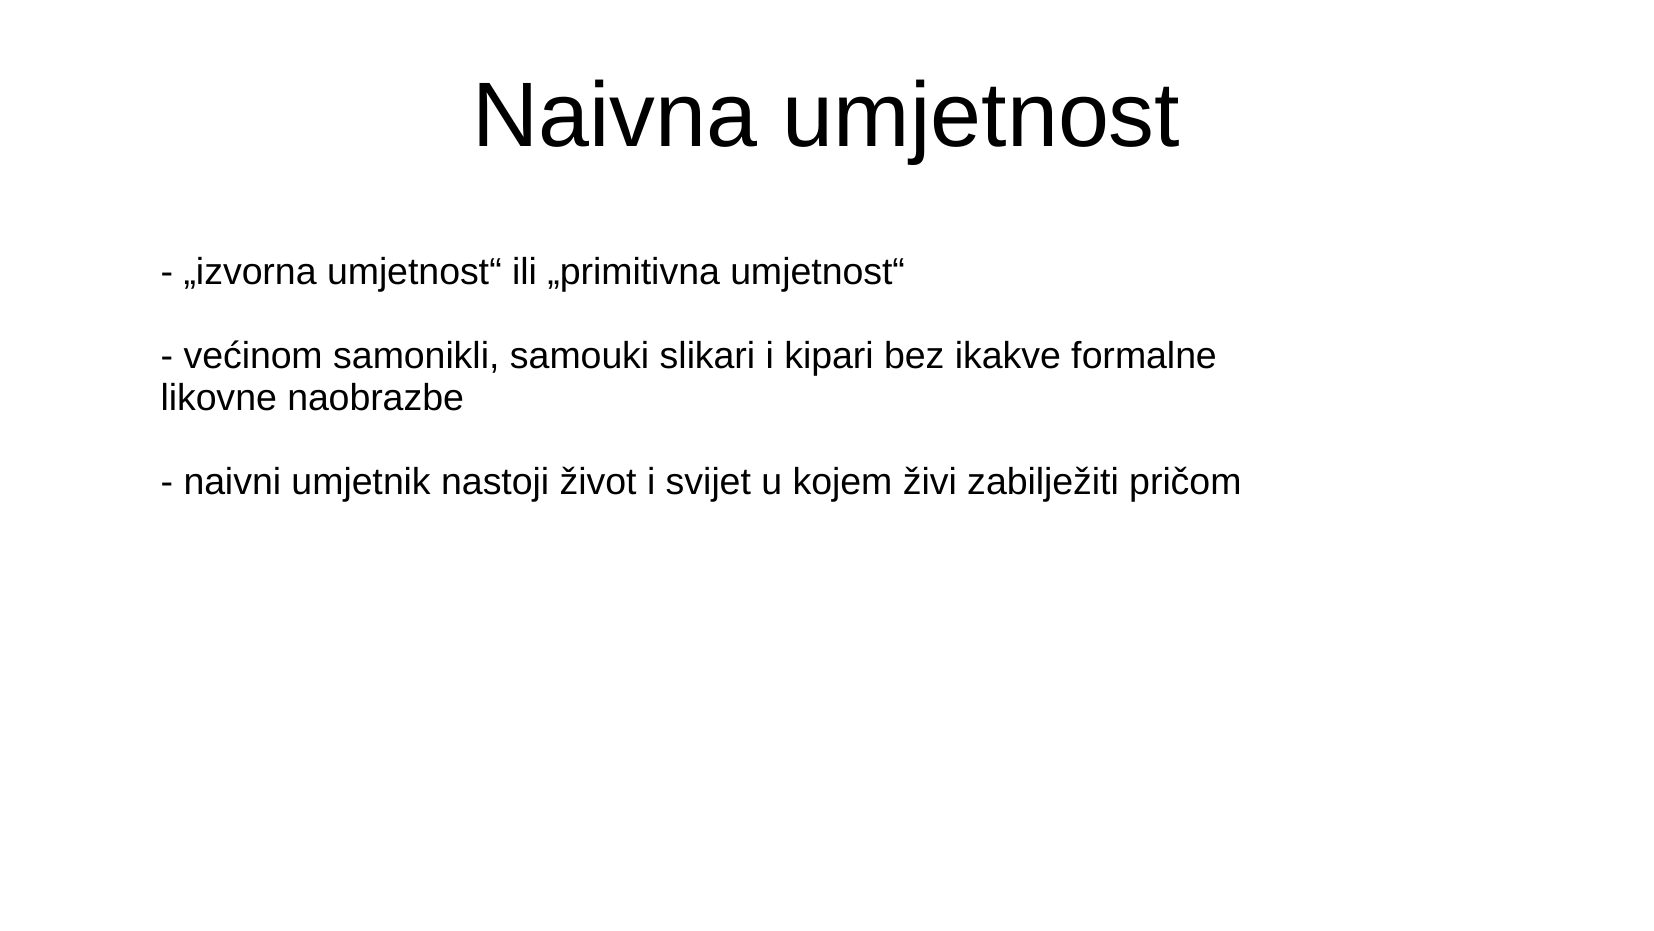

# Naivna umjetnost
- „izvorna umjetnost“ ili „primitivna umjetnost“
- većinom samonikli, samouki slikari i kipari bez ikakve formalne likovne naobrazbe
- naivni umjetnik nastoji život i svijet u kojem živi zabilježiti pričom